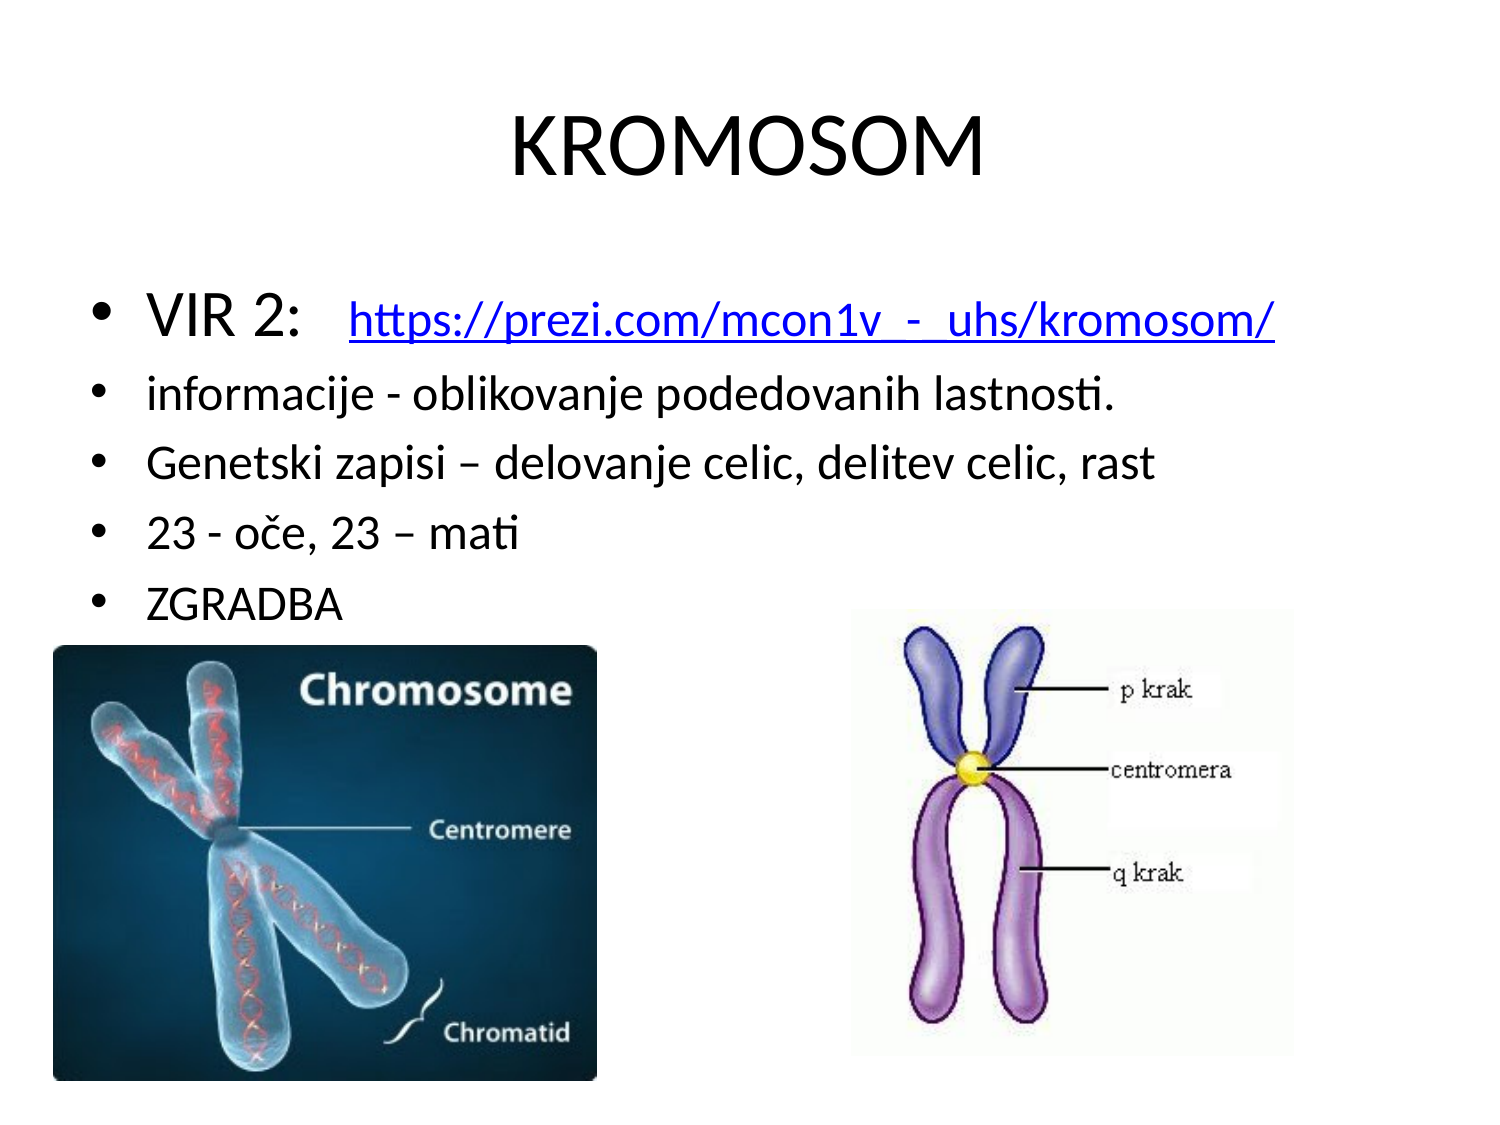

# KROMOSOM
VIR 2: https://prezi.com/mcon1v_-_uhs/kromosom/
informacije - oblikovanje podedovanih lastnosti.
Genetski zapisi – delovanje celic, delitev celic, rast
23 - oče, 23 – mati
ZGRADBA